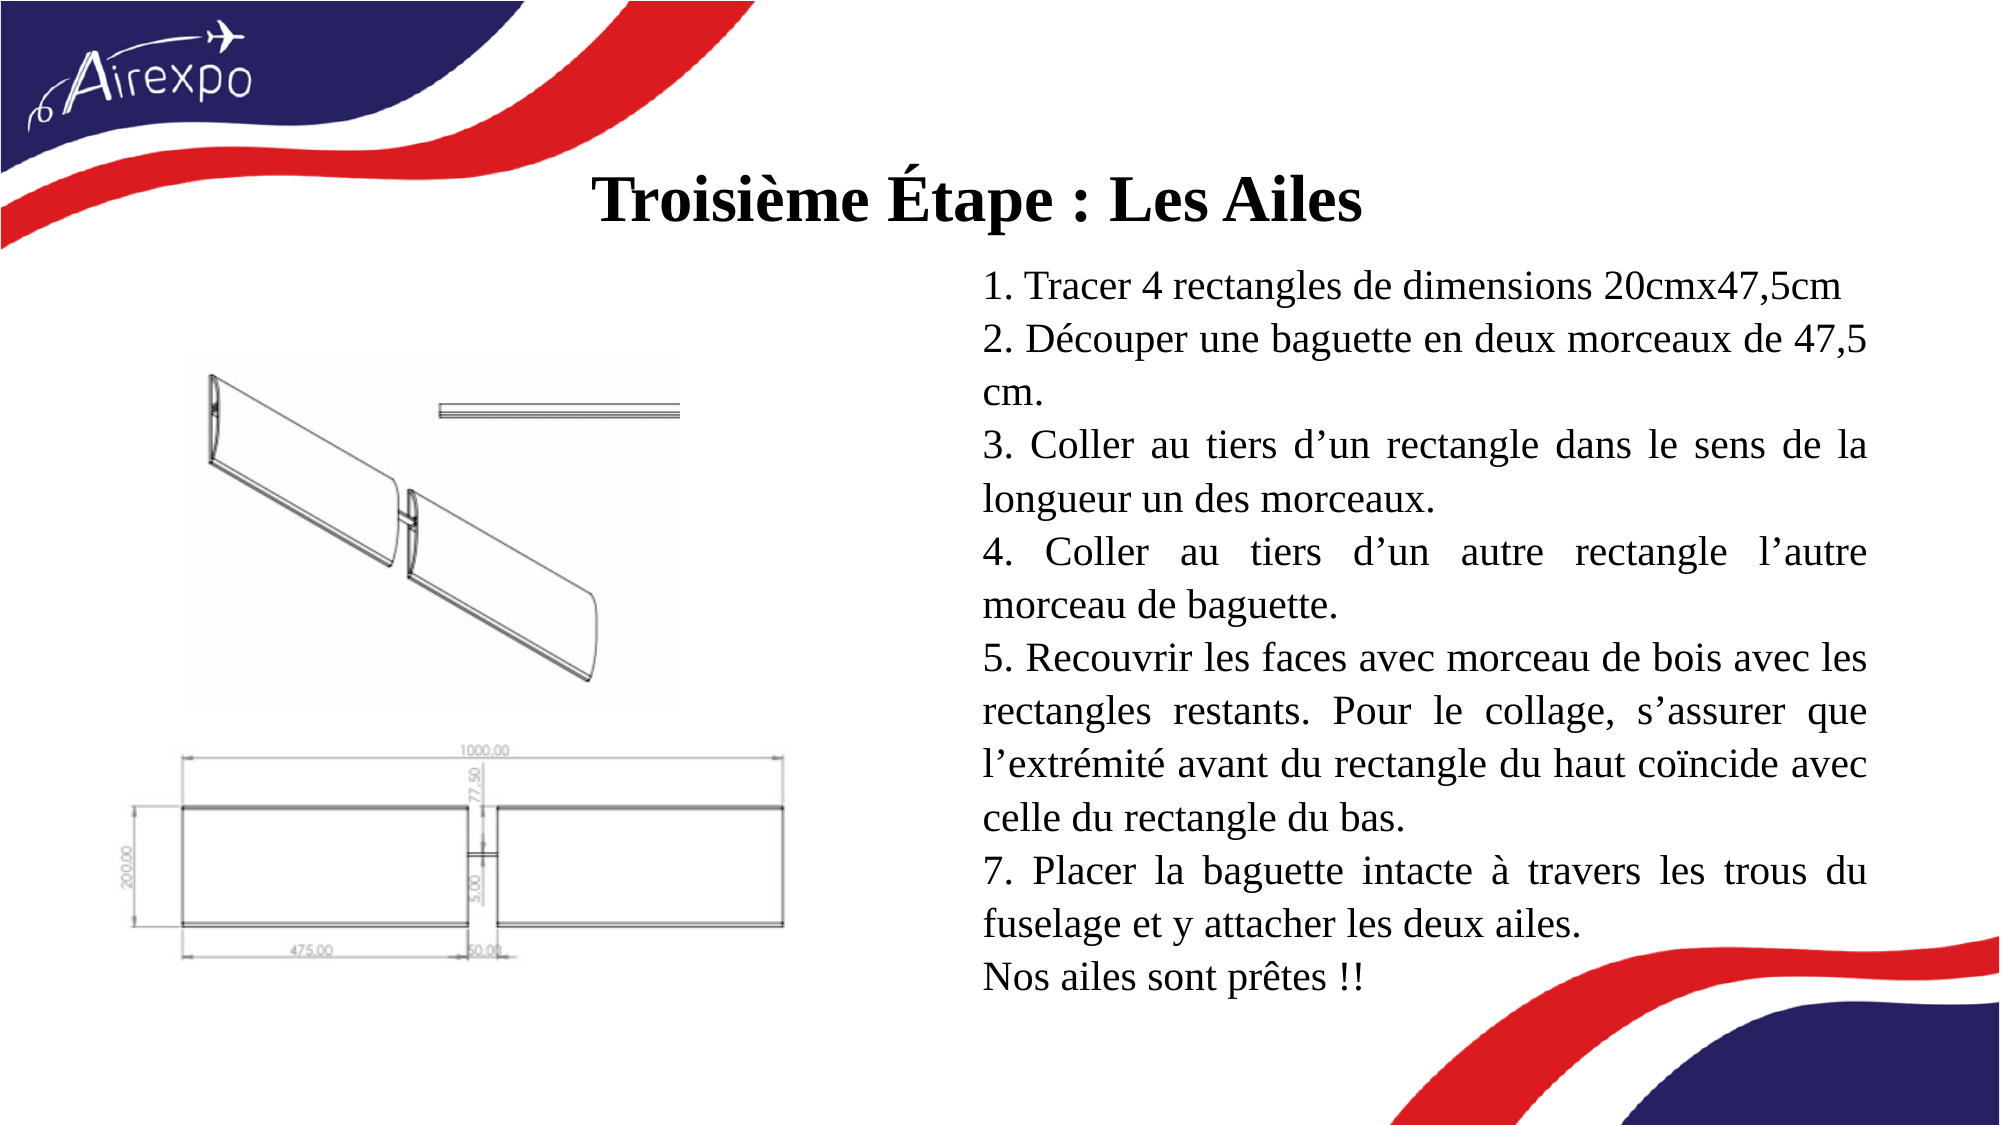

# Troisième Étape : Les Ailes
1. Tracer 4 rectangles de dimensions 20cmx47,5cm
2. Découper une baguette en deux morceaux de 47,5 cm.
3. Coller au tiers d’un rectangle dans le sens de la longueur un des morceaux.
4. Coller au tiers d’un autre rectangle l’autre morceau de baguette.
5. Recouvrir les faces avec morceau de bois avec les rectangles restants. Pour le collage, s’assurer que l’extrémité avant du rectangle du haut coïncide avec celle du rectangle du bas.
7. Placer la baguette intacte à travers les trous du fuselage et y attacher les deux ailes.
Nos ailes sont prêtes !!